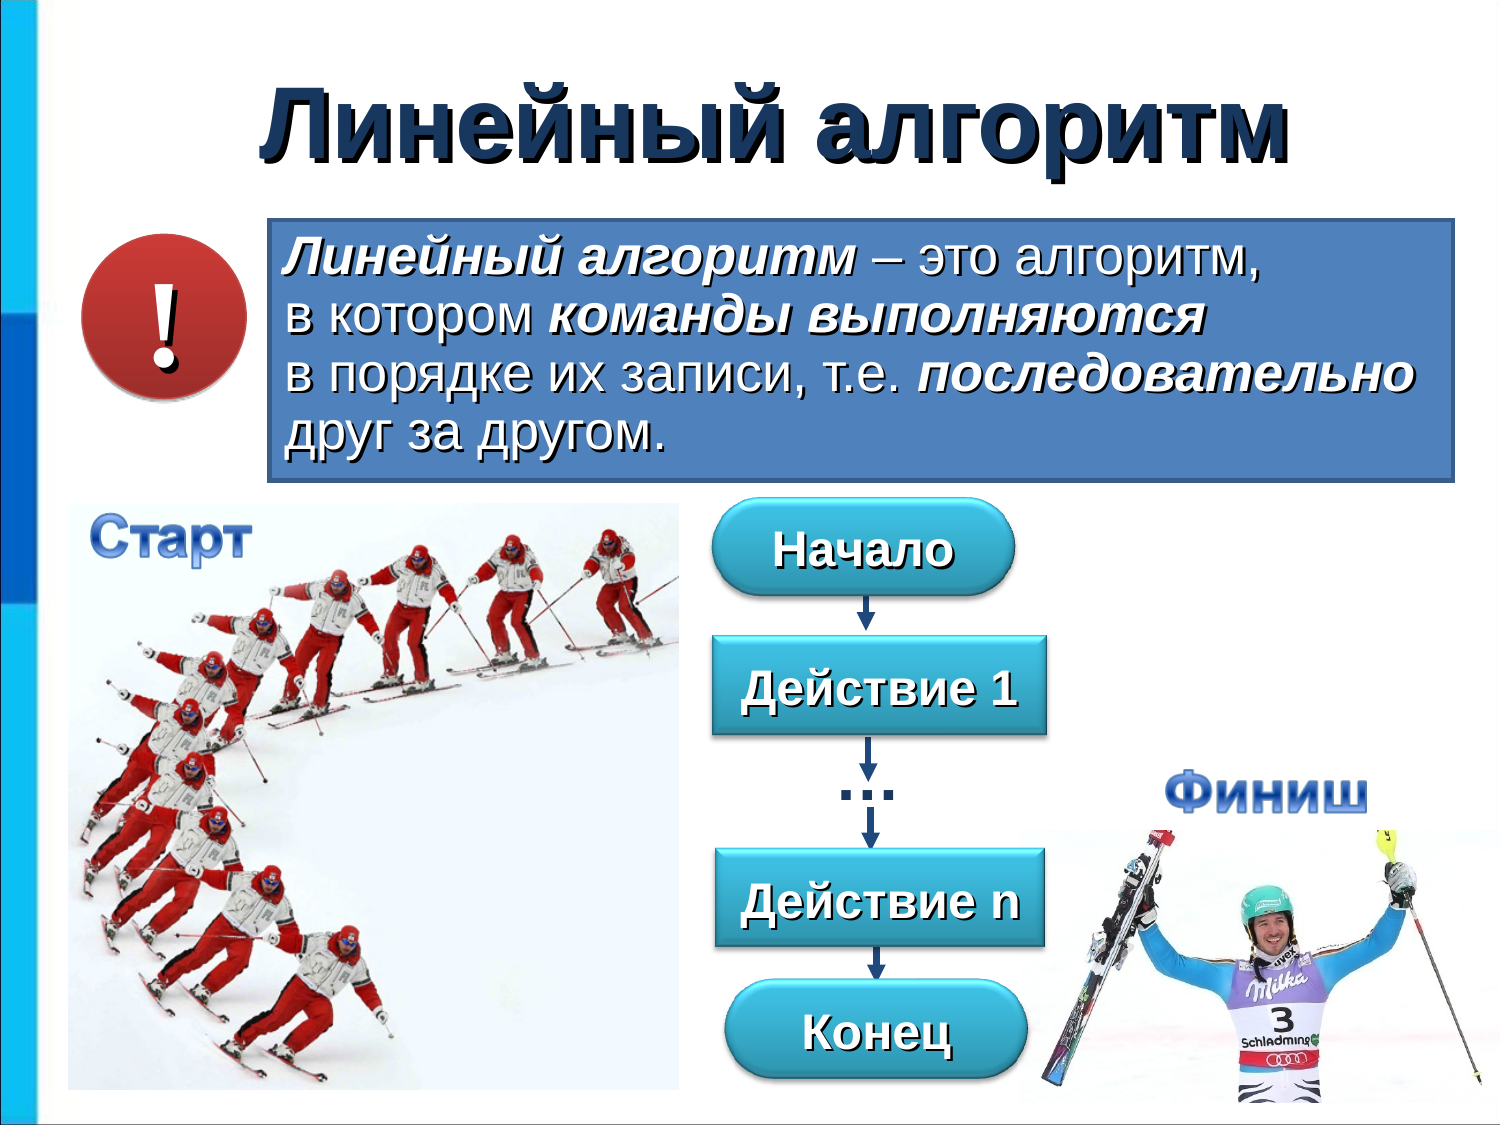

# Линейный алгоритм
Линейный алгоритм – это алгоритм,
в котором команды выполняются
в порядке их записи, т.е. последовательно
друг за другом.
!
Начало
Действие 1
…
Действие n
Конец